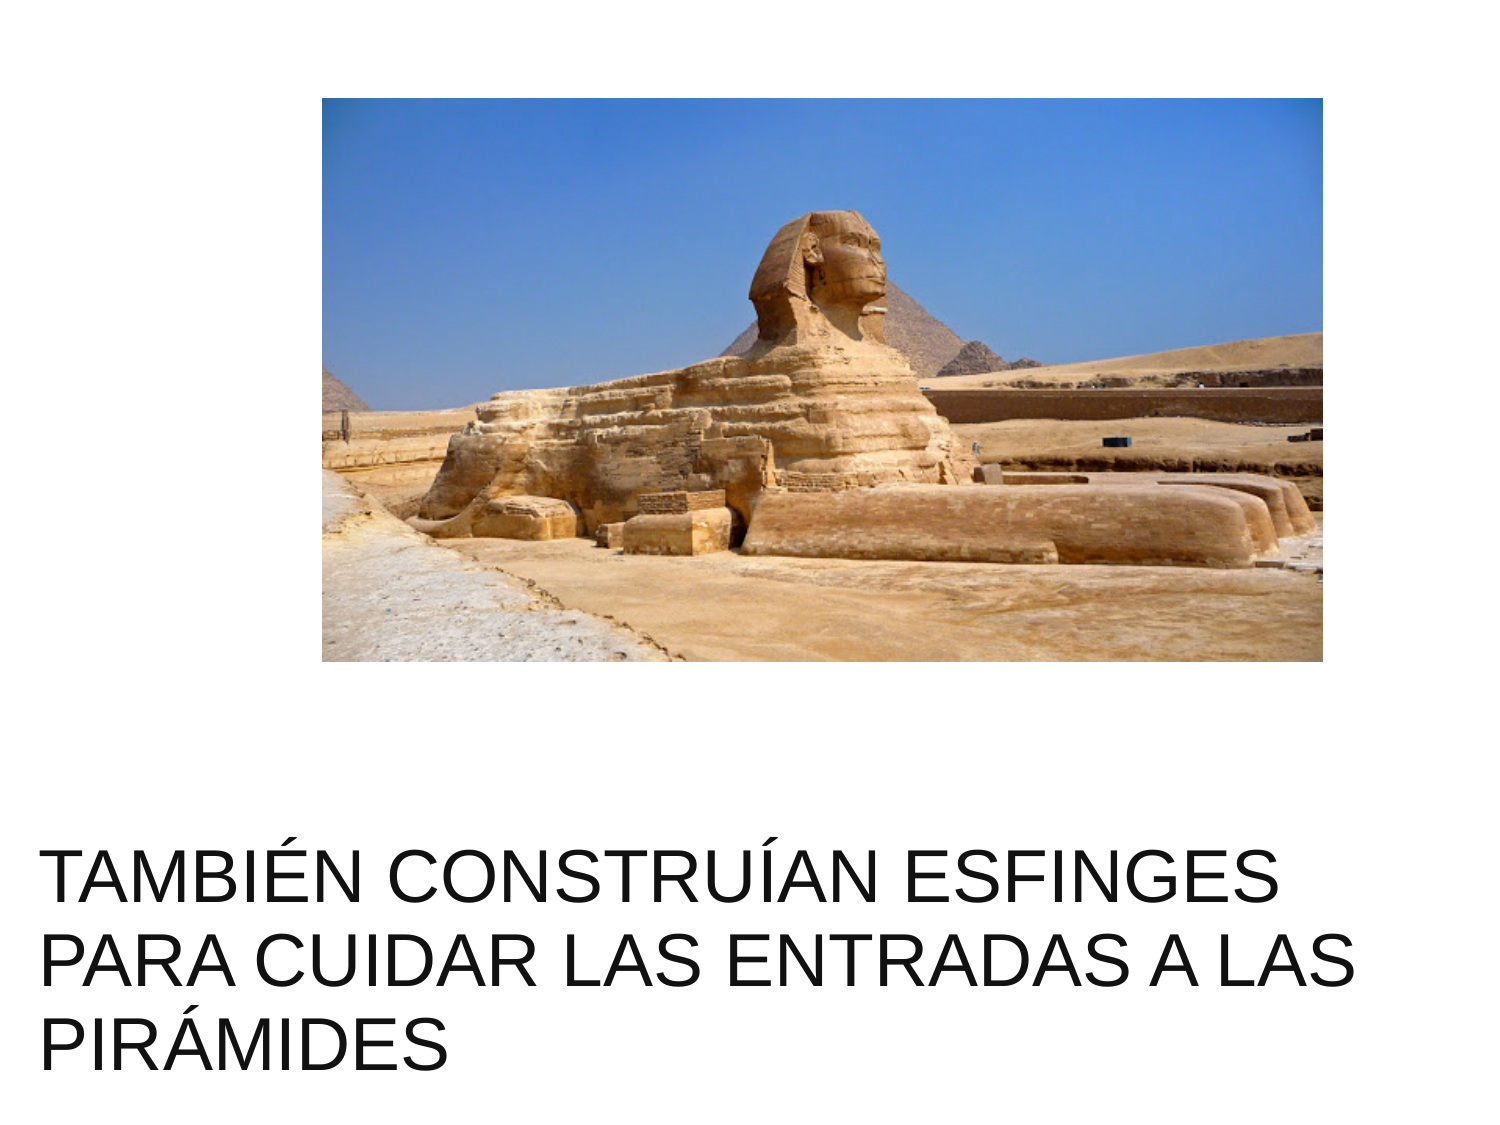

TAMBIÉN CONSTRUÍAN ESFINGES
PARA CUIDAR LAS ENTRADAS A LAS PIRÁMIDES